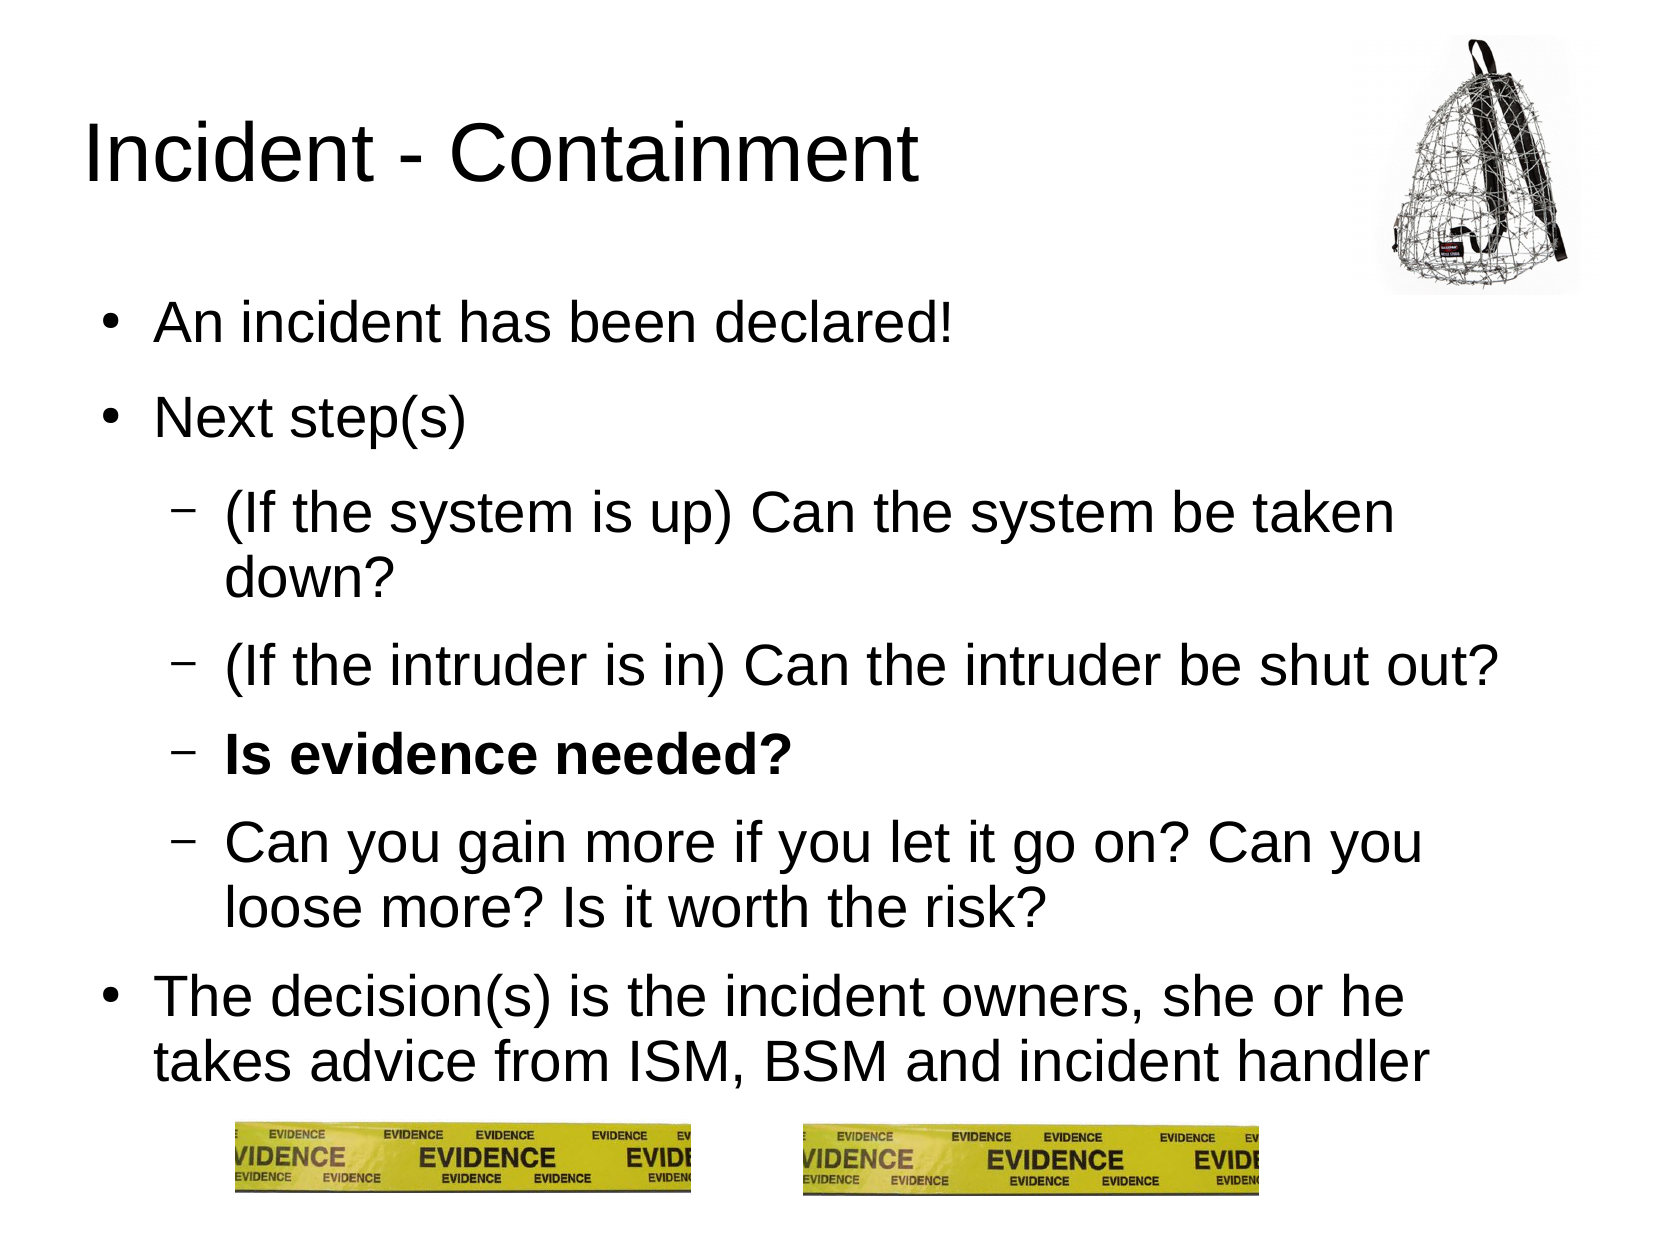

# Incident - Containment
An incident has been declared!
Next step(s)
(If the system is up) Can the system be taken down?
(If the intruder is in) Can the intruder be shut out?
Is evidence needed?
Can you gain more if you let it go on? Can you loose more? Is it worth the risk?
The decision(s) is the incident owners, she or he takes advice from ISM, BSM and incident handler